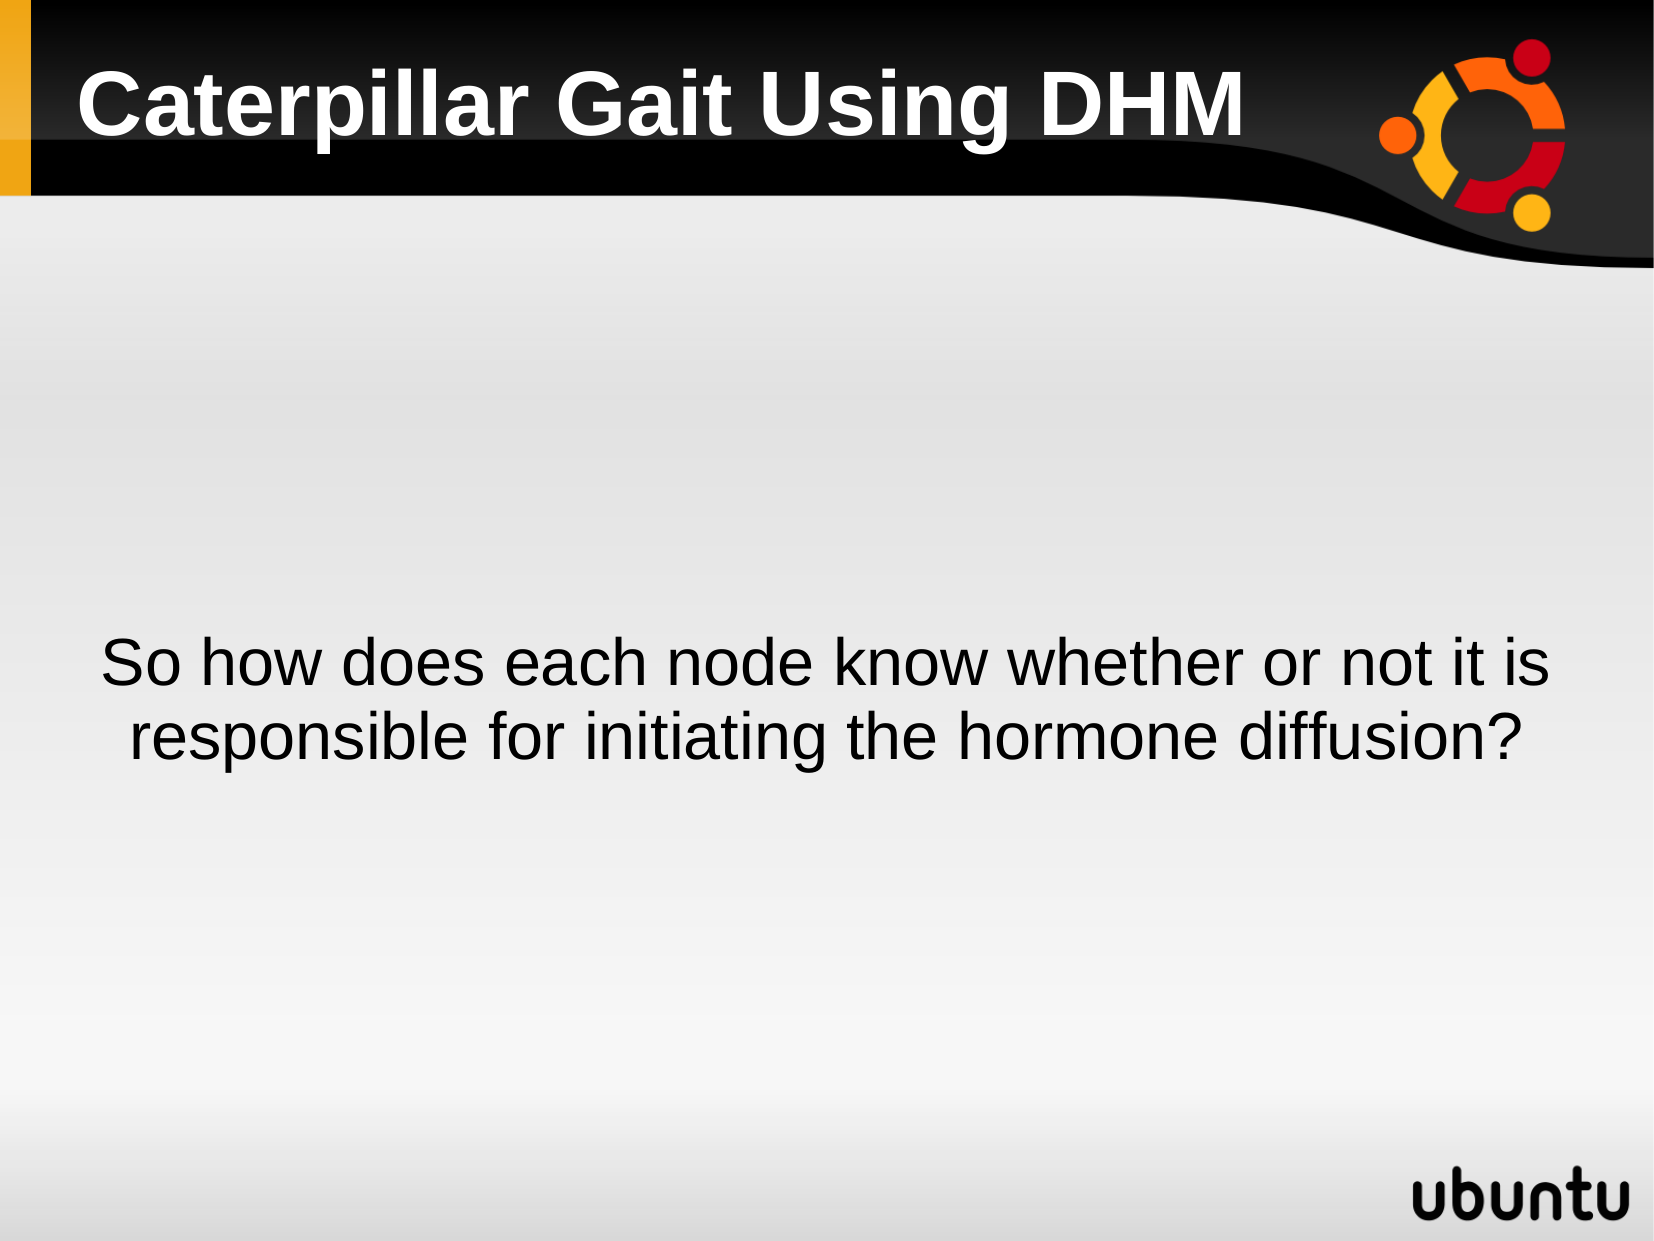

# Caterpillar Gait Using DHM
So how does each node know whether or not it is responsible for initiating the hormone diffusion?